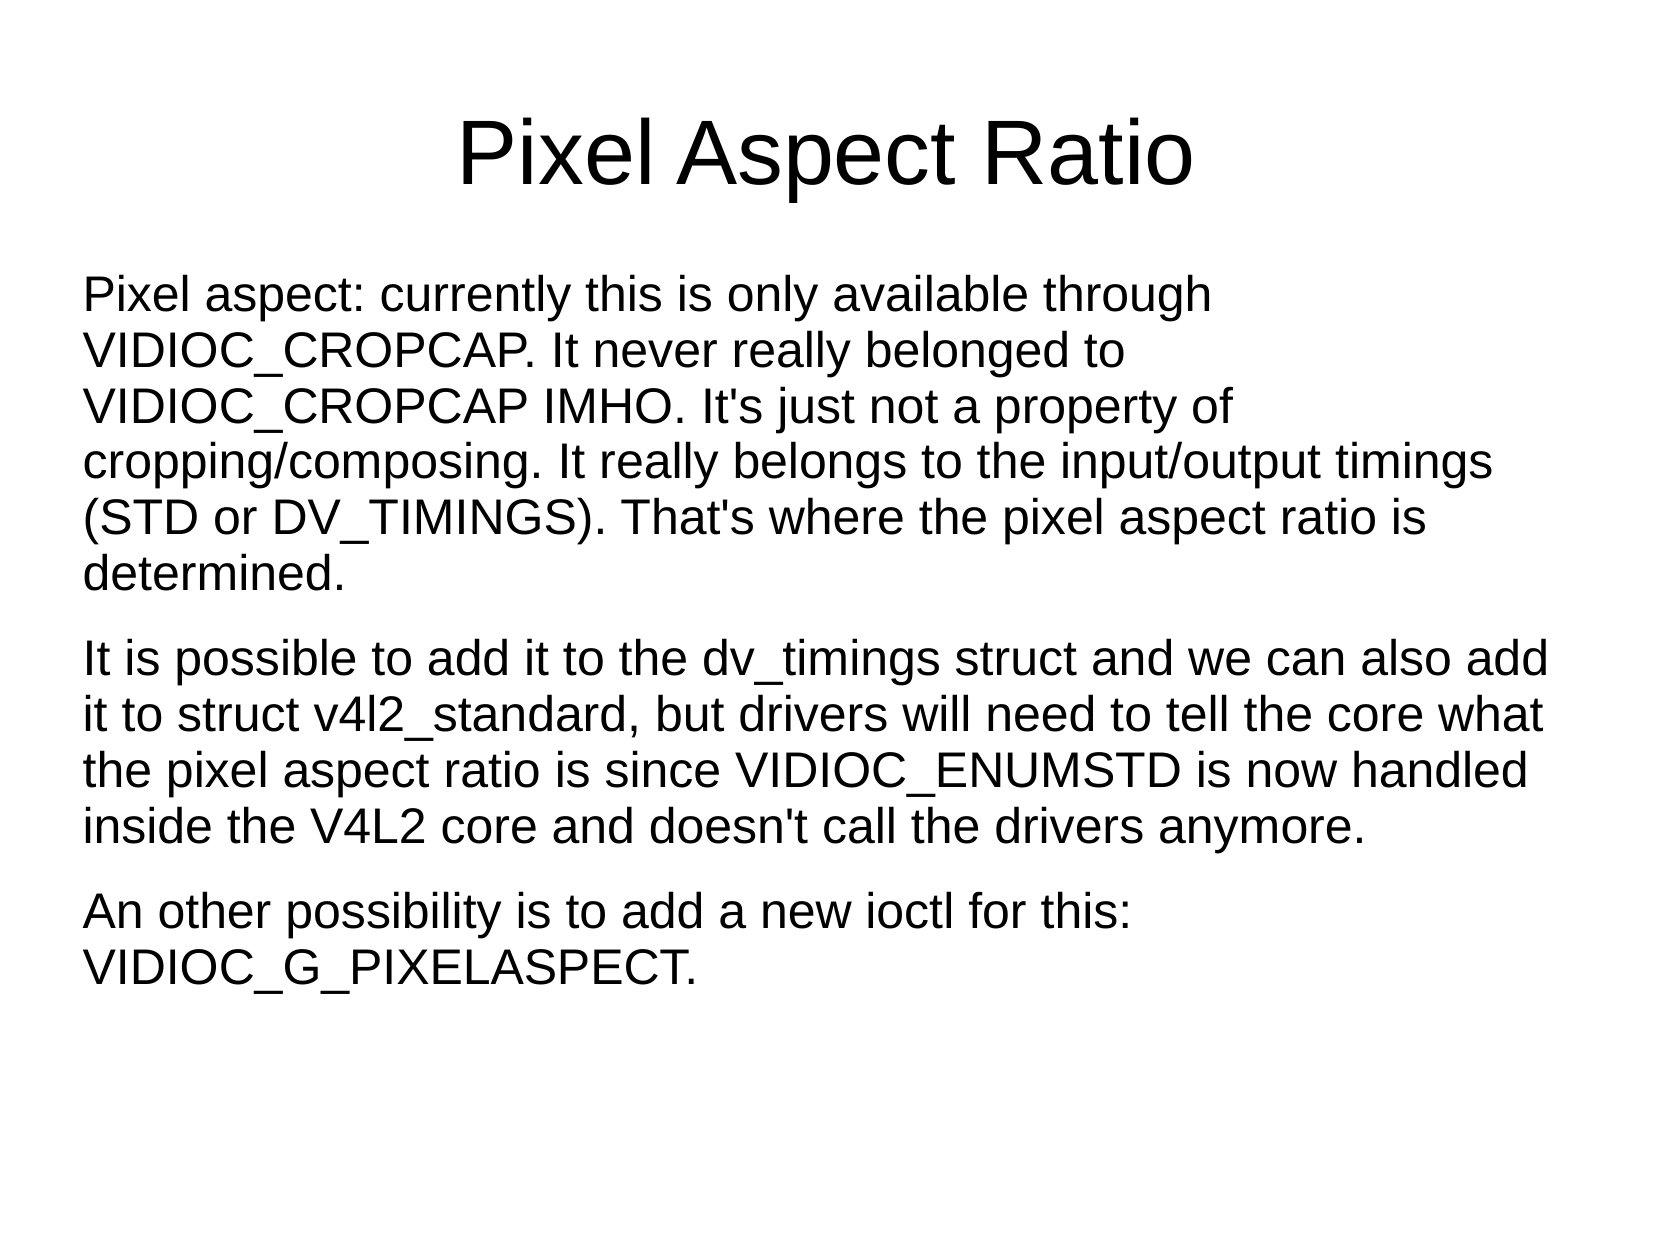

# Pixel Aspect Ratio
Pixel aspect: currently this is only available through VIDIOC_CROPCAP. It never really belonged to VIDIOC_CROPCAP IMHO. It's just not a property of cropping/composing. It really belongs to the input/output timings (STD or DV_TIMINGS). That's where the pixel aspect ratio is determined.
It is possible to add it to the dv_timings struct and we can also add it to struct v4l2_standard, but drivers will need to tell the core what the pixel aspect ratio is since VIDIOC_ENUMSTD is now handled inside the V4L2 core and doesn't call the drivers anymore.
An other possibility is to add a new ioctl for this: VIDIOC_G_PIXELASPECT.